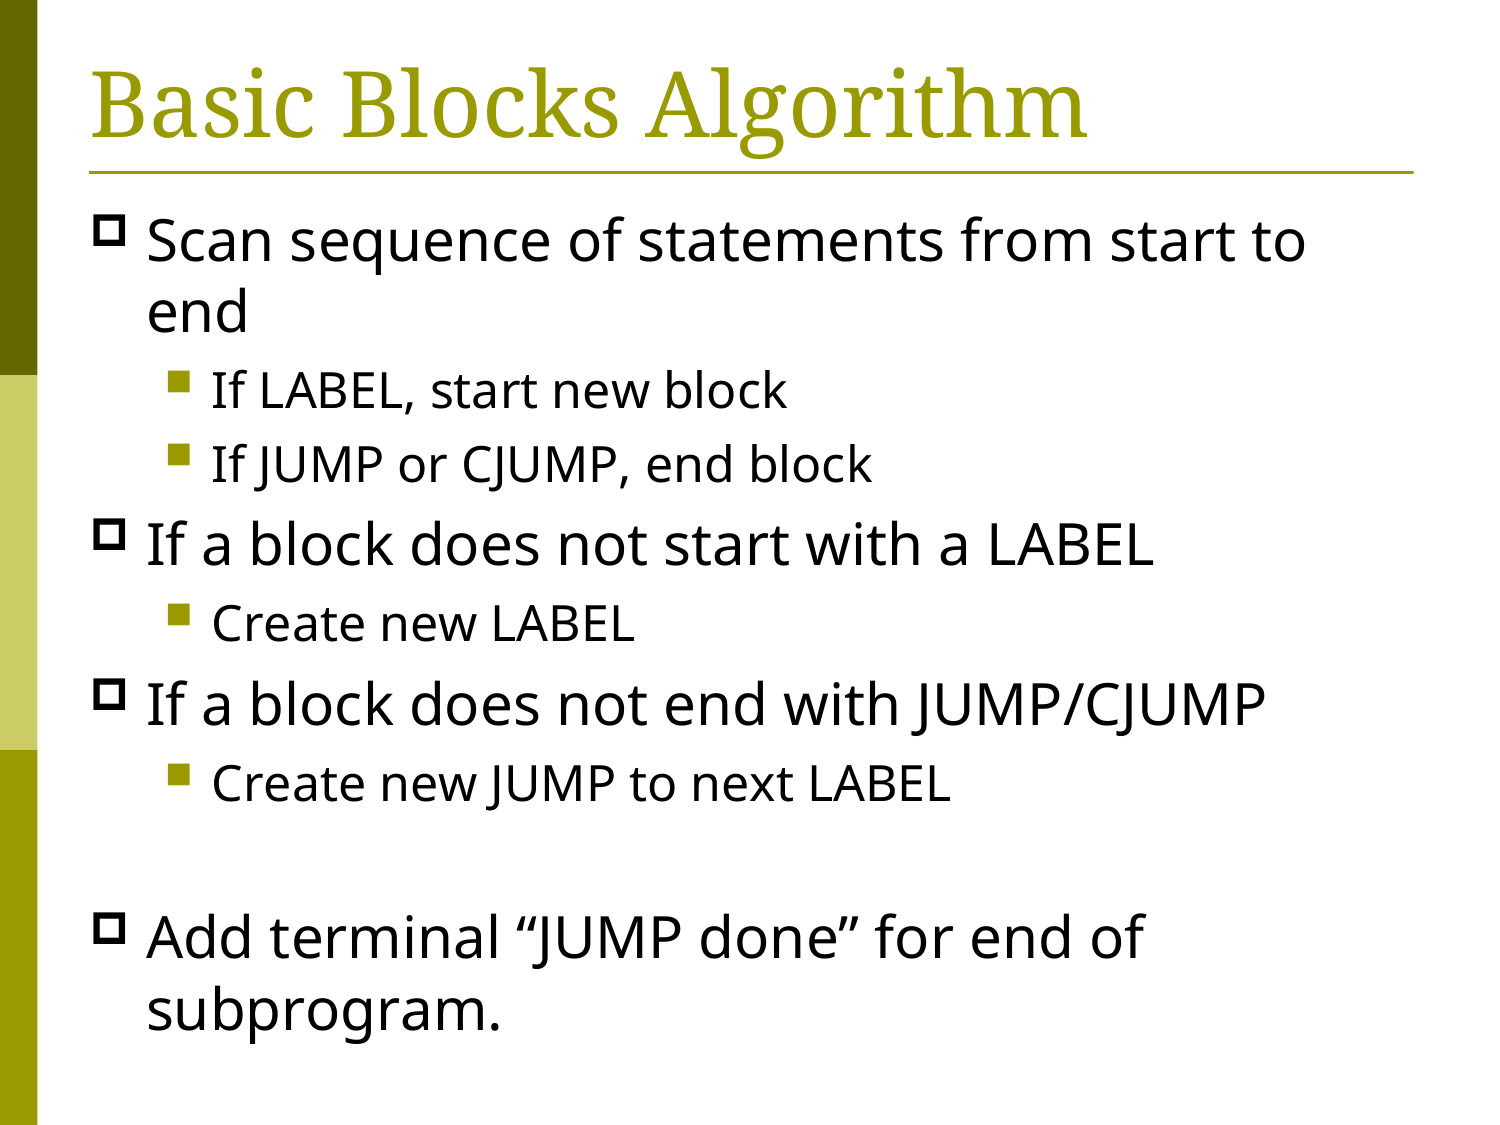

# Basic Blocks Algorithm
Scan sequence of statements from start to end
If LABEL, start new block
If JUMP or CJUMP, end block
If a block does not start with a LABEL
Create new LABEL
If a block does not end with JUMP/CJUMP
Create new JUMP to next LABEL
Add terminal “JUMP done” for end of subprogram.